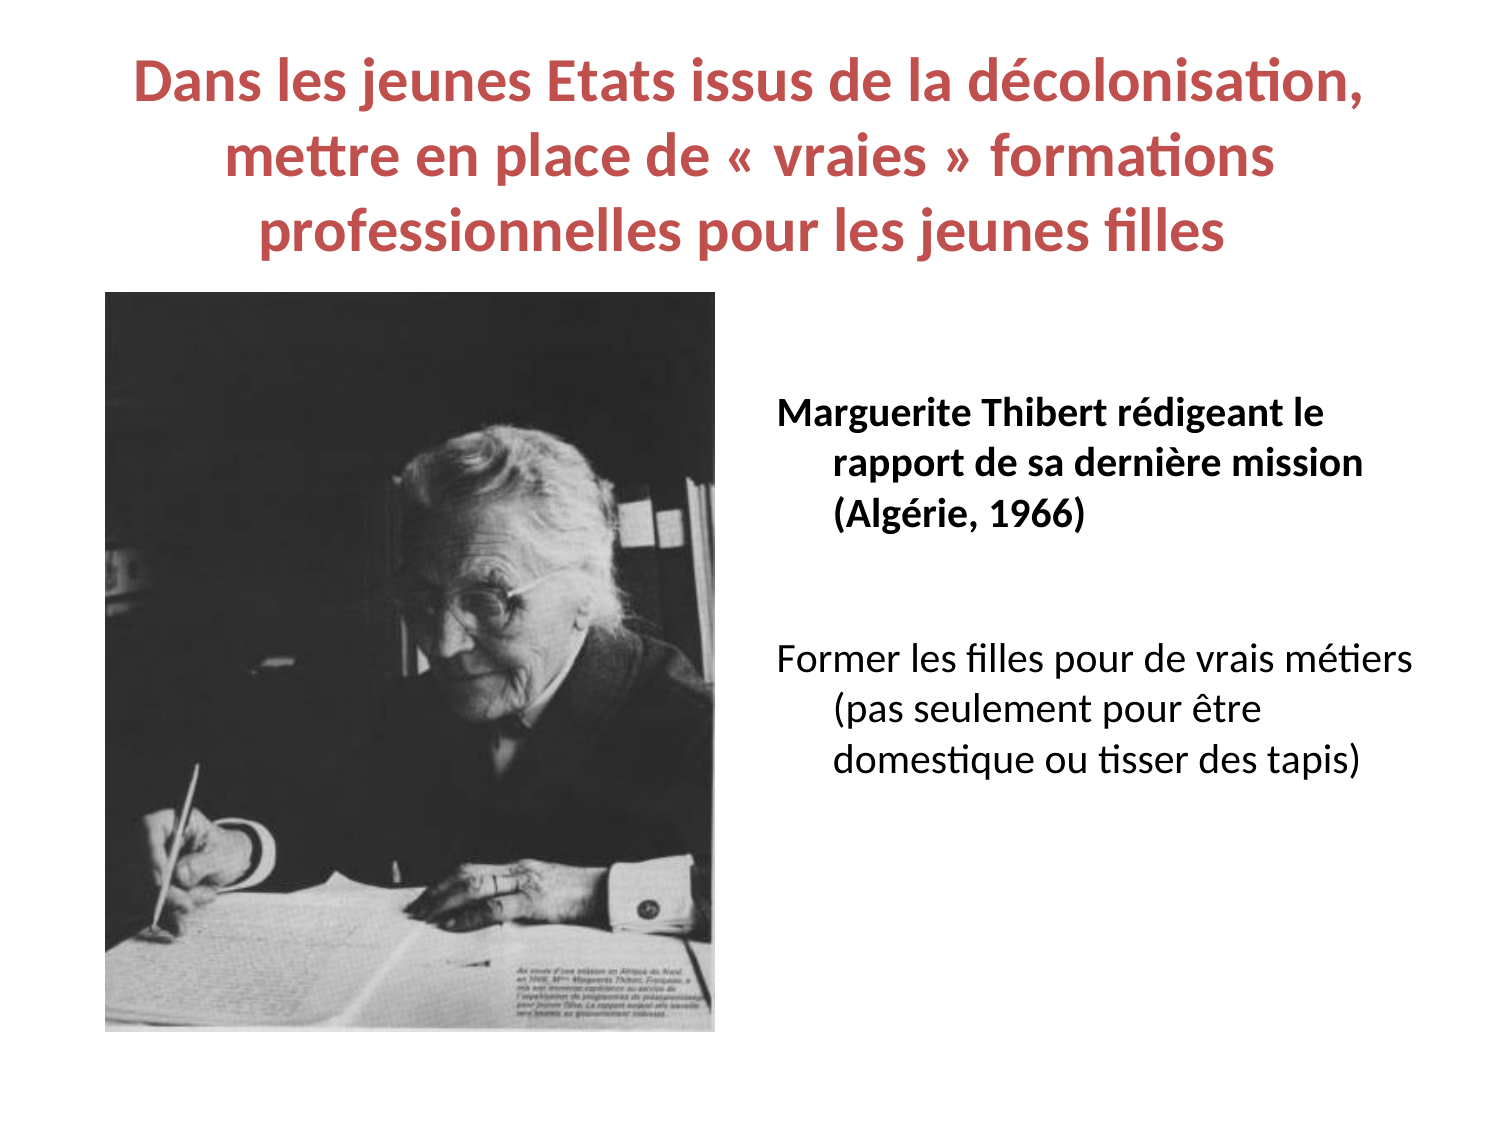

# Dans les jeunes Etats issus de la décolonisation, mettre en place de « vraies » formations professionnelles pour les jeunes filles
Marguerite Thibert rédigeant le rapport de sa dernière mission (Algérie, 1966)
Former les filles pour de vrais métiers (pas seulement pour être domestique ou tisser des tapis)